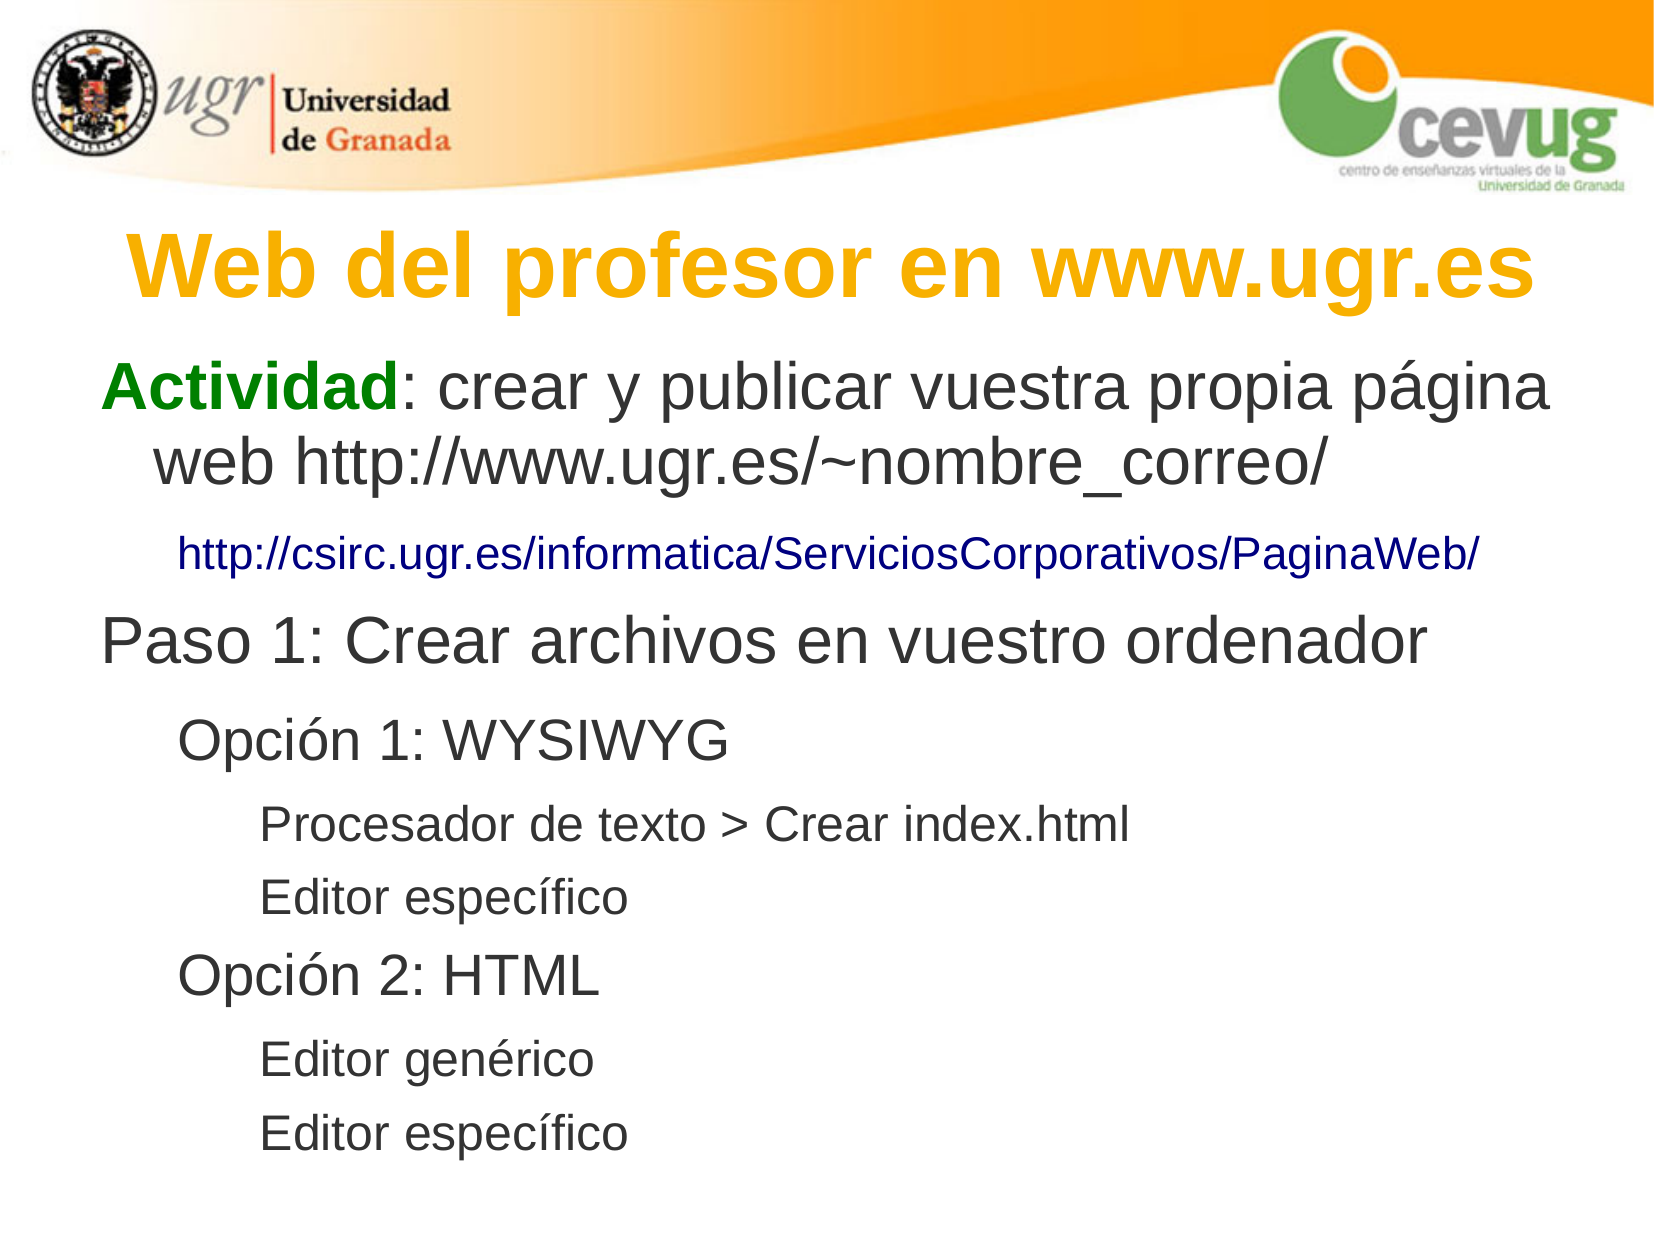

# Web del profesor en www.ugr.es
Actividad: crear y publicar vuestra propia página web http://www.ugr.es/~nombre_correo/
http://csirc.ugr.es/informatica/ServiciosCorporativos/PaginaWeb/
Paso 1: Crear archivos en vuestro ordenador
Opción 1: WYSIWYG
Procesador de texto > Crear index.html
Editor específico
Opción 2: HTML
Editor genérico
Editor específico